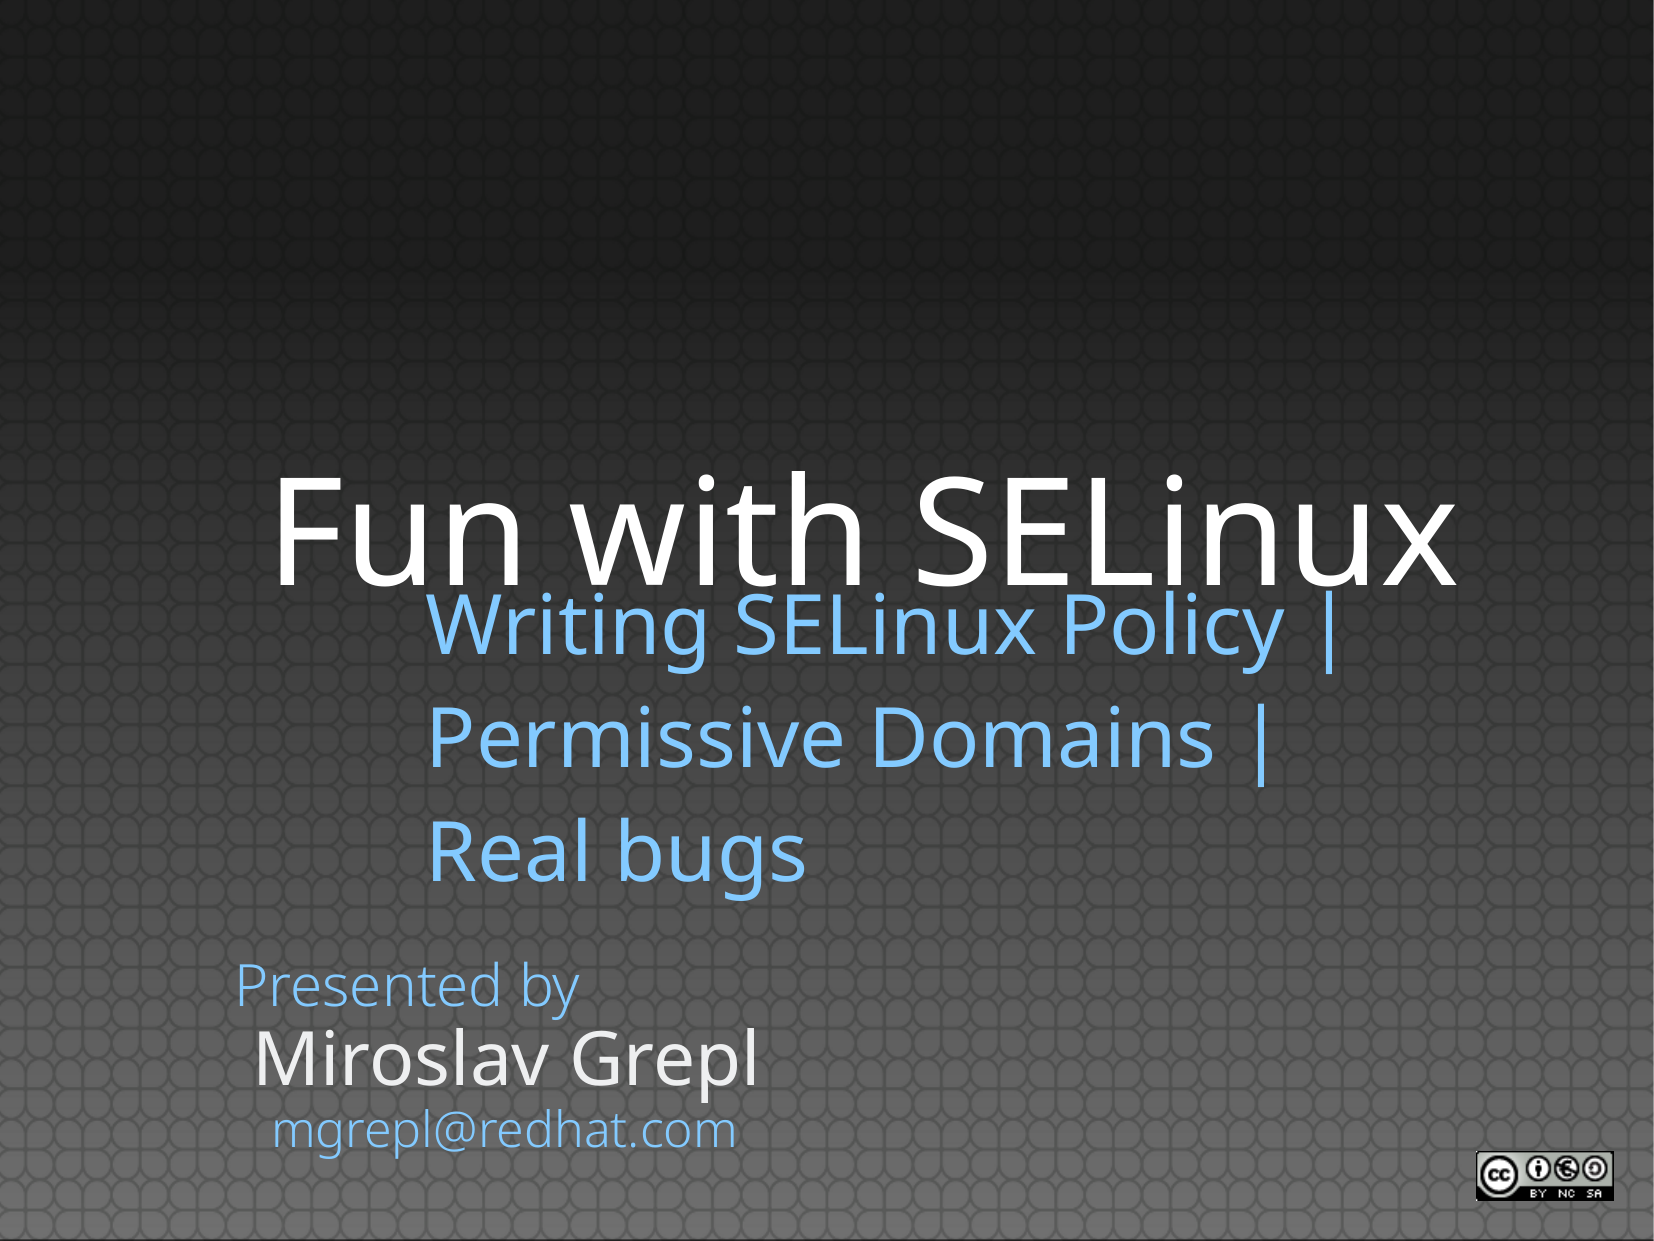

Fun with SELinux
# Writing SELinux Policy |					Permissive Domains |
				Real bugs
Presented by
Miroslav Grepl
mgrepl@redhat.com